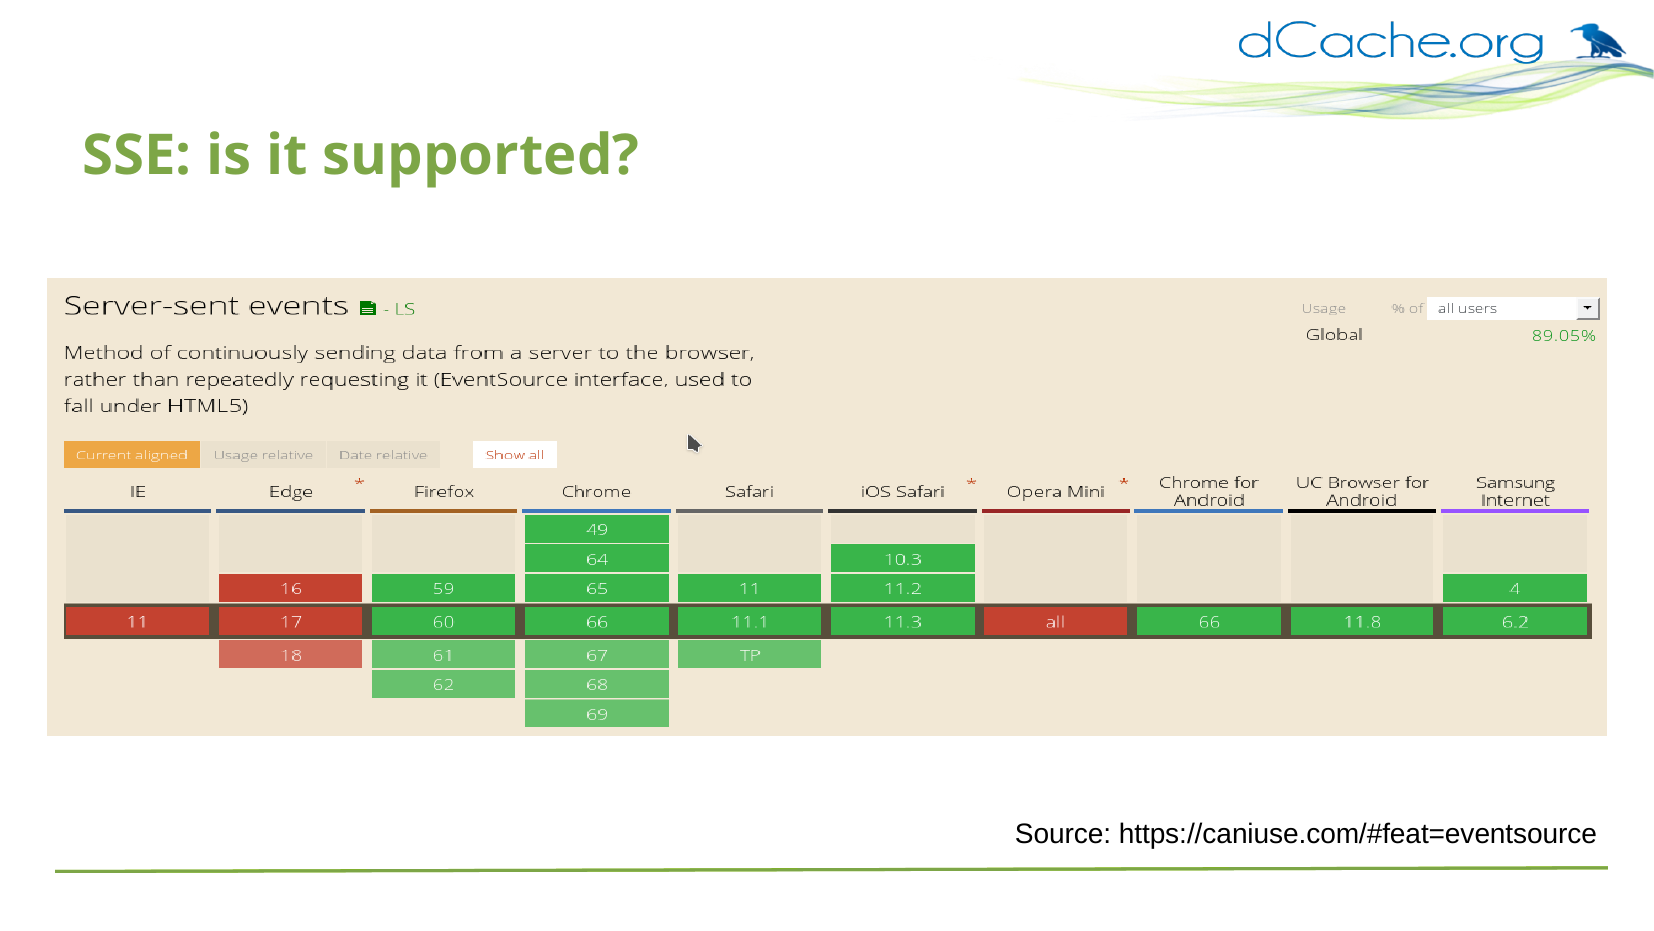

# SSE: is it supported?
Source: https://caniuse.com/#feat=eventsource